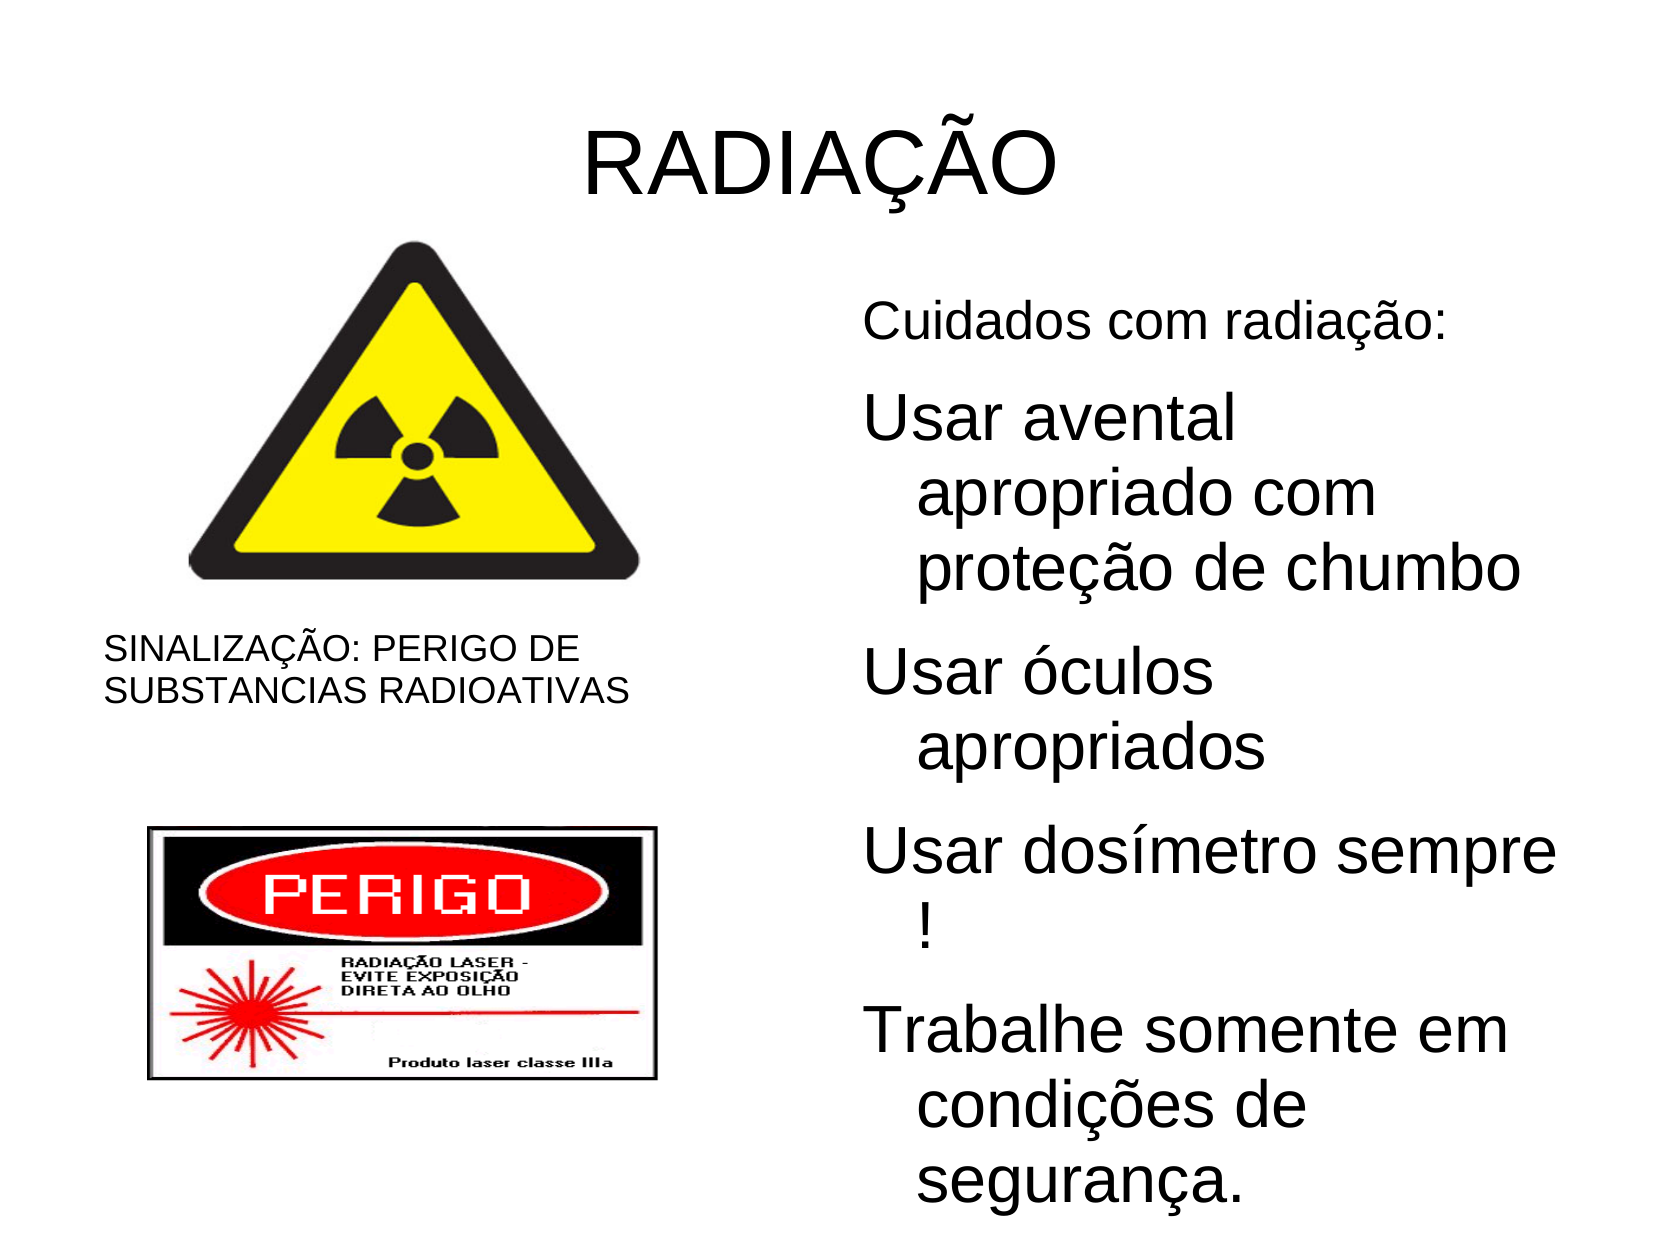

# RADIAÇÃO
Cuidados com radiação:
Usar avental apropriado com proteção de chumbo
Usar óculos apropriados
Usar dosímetro sempre !
Trabalhe somente em condições de segurança.
SINALIZAÇÃO: PERIGO DE SUBSTANCIAS RADIOATIVAS